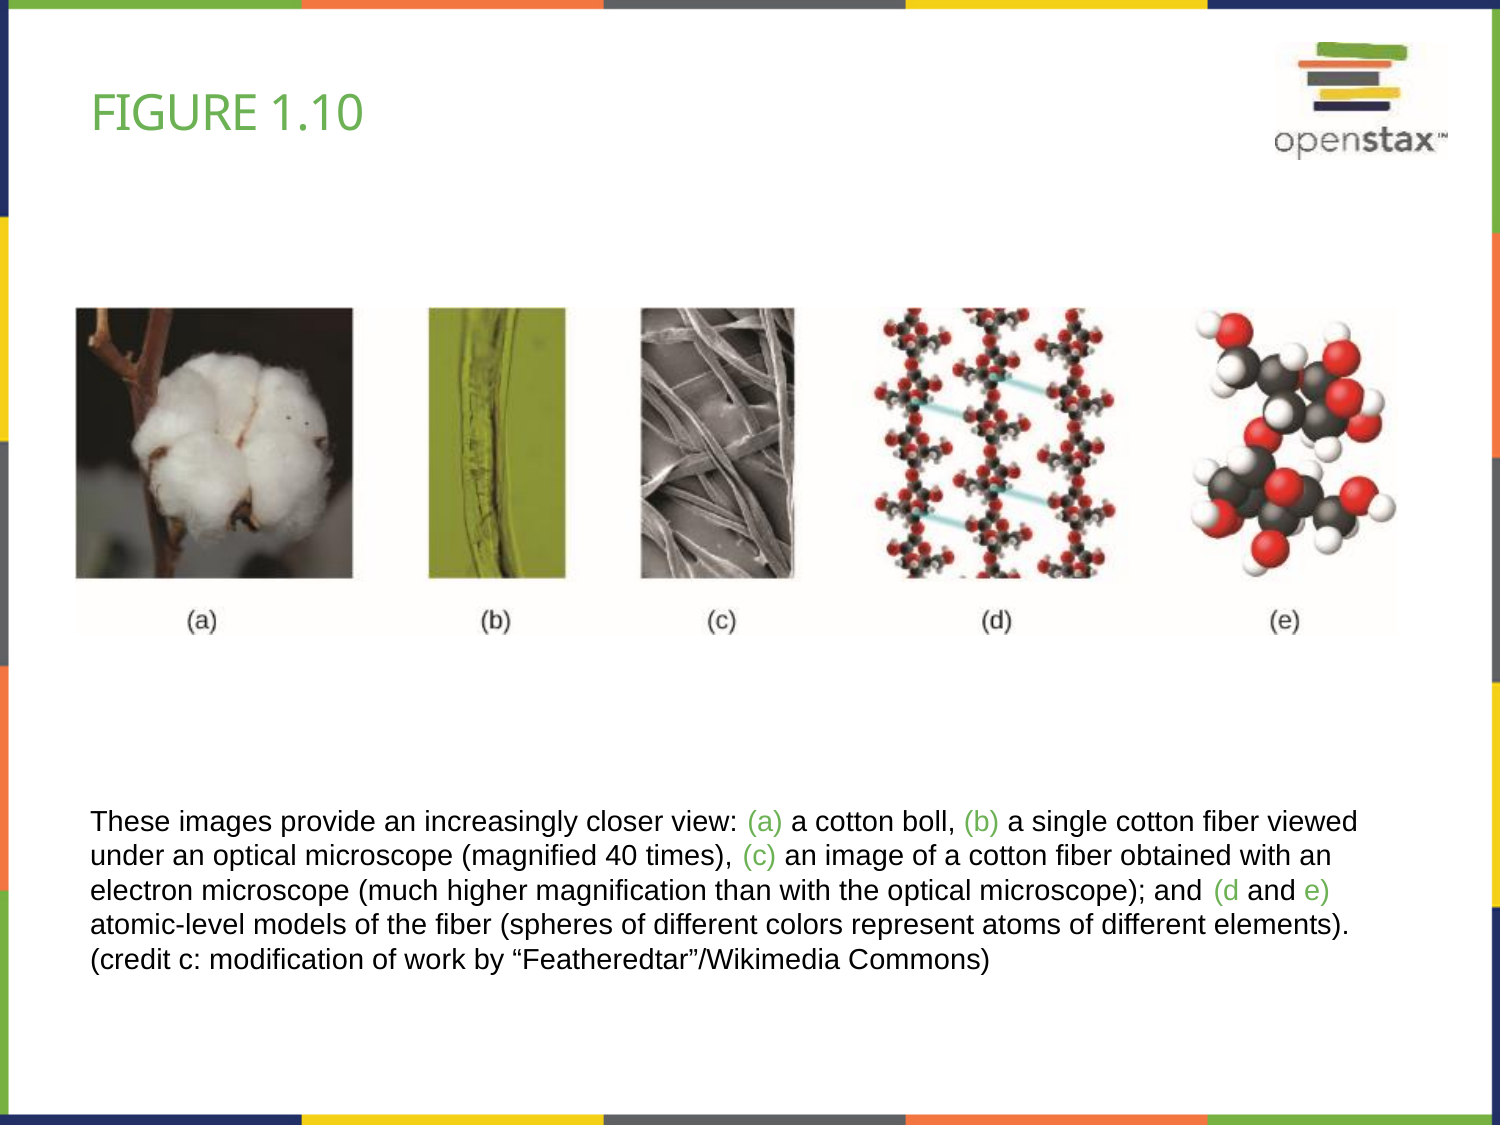

# Figure 1.10
These images provide an increasingly closer view: (a) a cotton boll, (b) a single cotton fiber viewed under an optical microscope (magnified 40 times), (c) an image of a cotton fiber obtained with an electron microscope (much higher magnification than with the optical microscope); and (d and e) atomic-level models of the fiber (spheres of different colors represent atoms of different elements). (credit c: modification of work by “Featheredtar”/Wikimedia Commons)